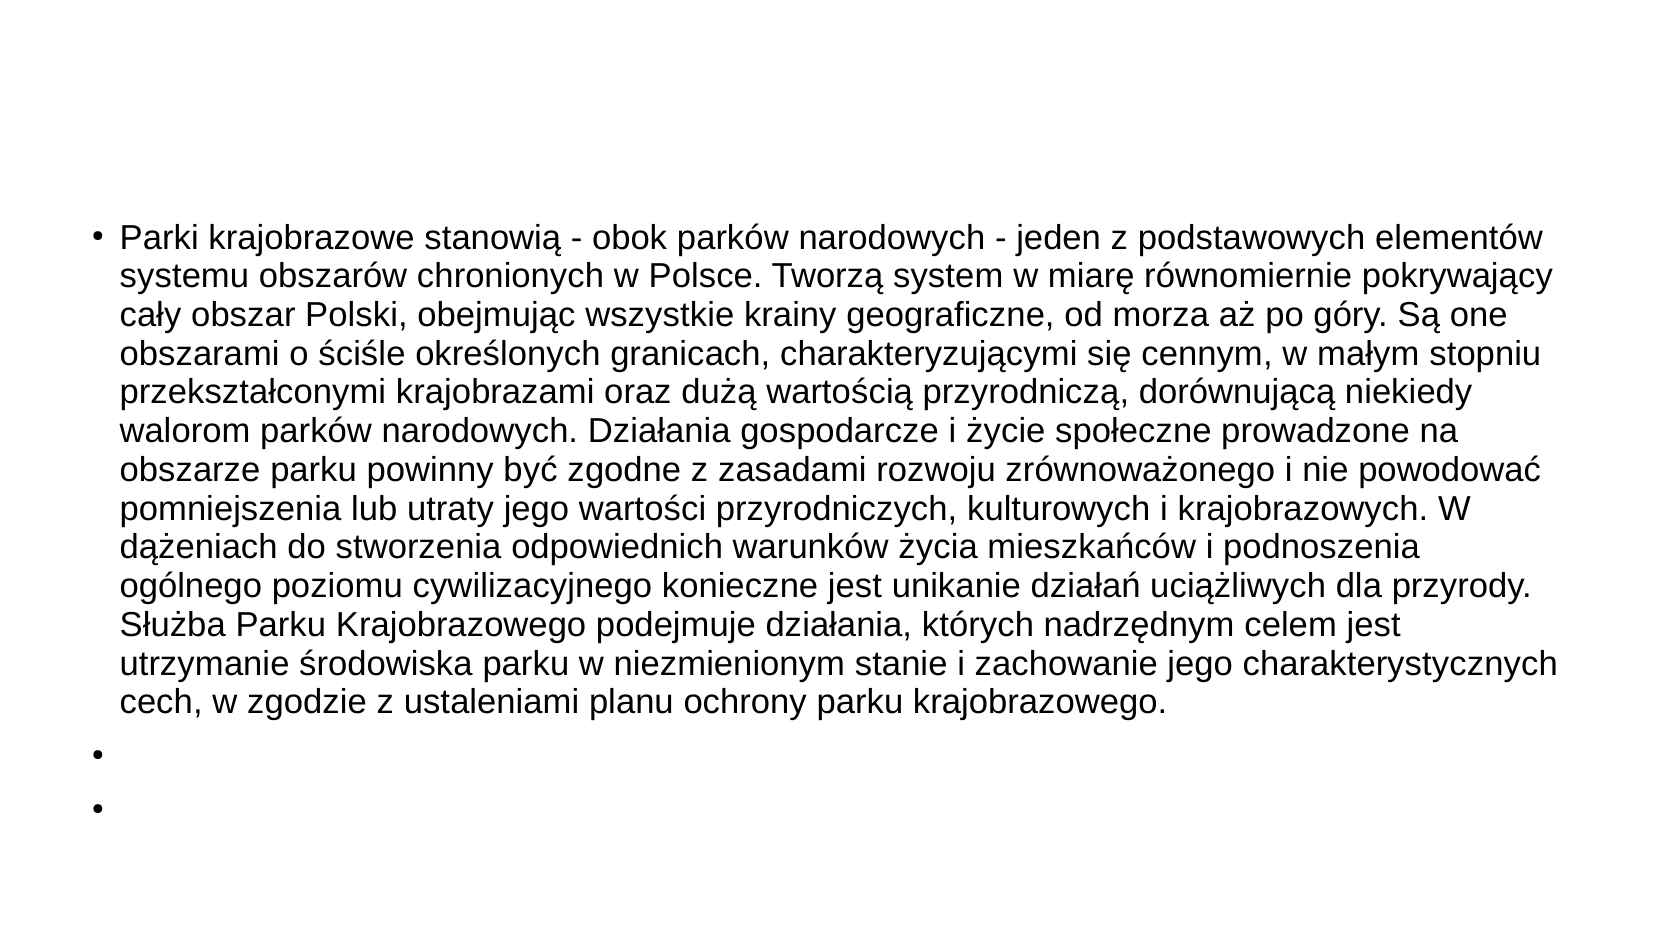

#
Parki krajobrazowe stanowią - obok parków narodowych - jeden z podstawowych elementów systemu obszarów chronionych w Polsce. Tworzą system w miarę równomiernie pokrywający cały obszar Polski, obejmując wszystkie krainy geograficzne, od morza aż po góry. Są one obszarami o ściśle określonych granicach, charakteryzującymi się cennym, w małym stopniu przekształconymi krajobrazami oraz dużą wartością przyrodniczą, dorównującą niekiedy walorom parków narodowych. Działania gospodarcze i życie społeczne prowadzone na obszarze parku powinny być zgodne z zasadami rozwoju zrównoważonego i nie powodować pomniejszenia lub utraty jego wartości przyrodniczych, kulturowych i krajobrazowych. W dążeniach do stworzenia odpowiednich warunków życia mieszkańców i podnoszenia ogólnego poziomu cywilizacyjnego konieczne jest unikanie działań uciążliwych dla przyrody. Służba Parku Krajobrazowego podejmuje działania, których nadrzędnym celem jest utrzymanie środowiska parku w niezmienionym stanie i zachowanie jego charakterystycznych cech, w zgodzie z ustaleniami planu ochrony parku krajobrazowego.